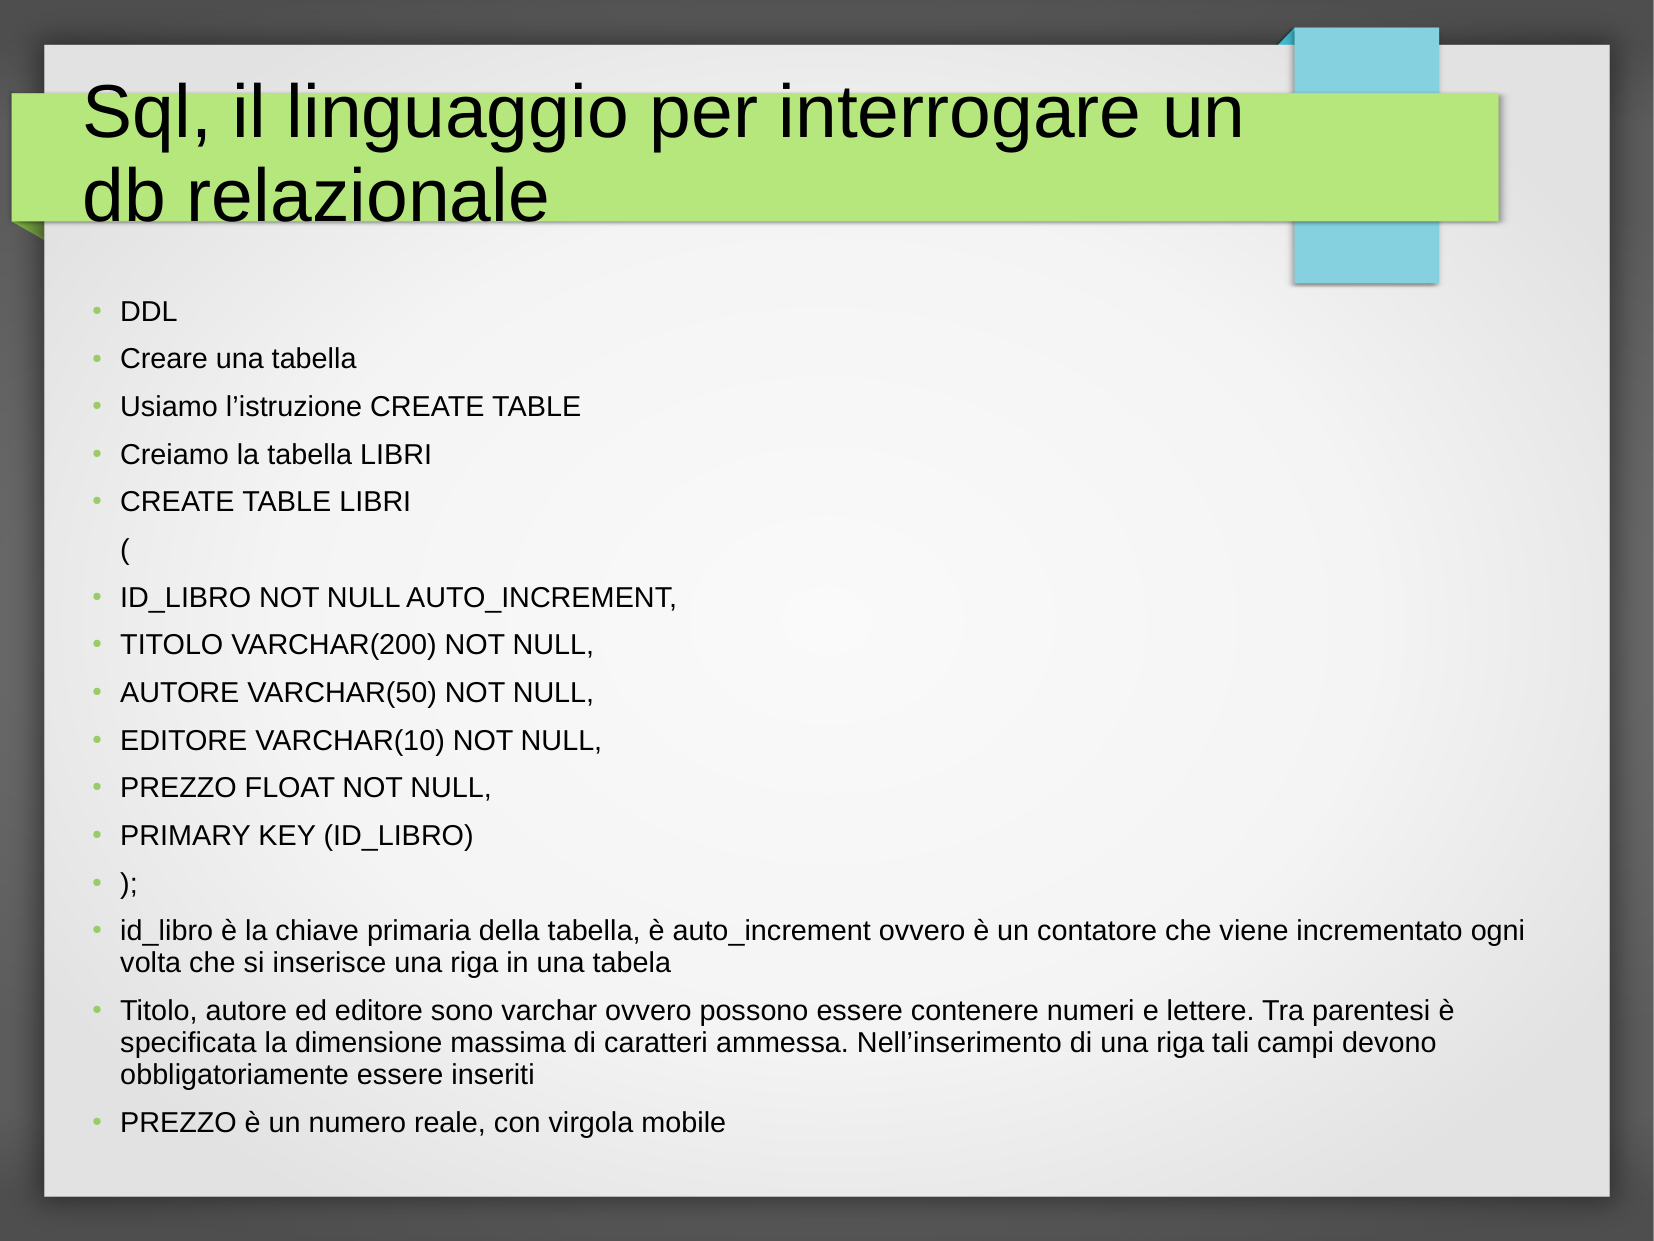

# Sql, il linguaggio per interrogare un db relazionale
DDL
Creare una tabella
Usiamo l’istruzione CREATE TABLE
Creiamo la tabella LIBRI
CREATE TABLE LIBRI
(
ID_LIBRO NOT NULL AUTO_INCREMENT,
TITOLO VARCHAR(200) NOT NULL,
AUTORE VARCHAR(50) NOT NULL,
EDITORE VARCHAR(10) NOT NULL,
PREZZO FLOAT NOT NULL,
PRIMARY KEY (ID_LIBRO)
);
id_libro è la chiave primaria della tabella, è auto_increment ovvero è un contatore che viene incrementato ogni volta che si inserisce una riga in una tabela
Titolo, autore ed editore sono varchar ovvero possono essere contenere numeri e lettere. Tra parentesi è specificata la dimensione massima di caratteri ammessa. Nell’inserimento di una riga tali campi devono obbligatoriamente essere inseriti
PREZZO è un numero reale, con virgola mobile